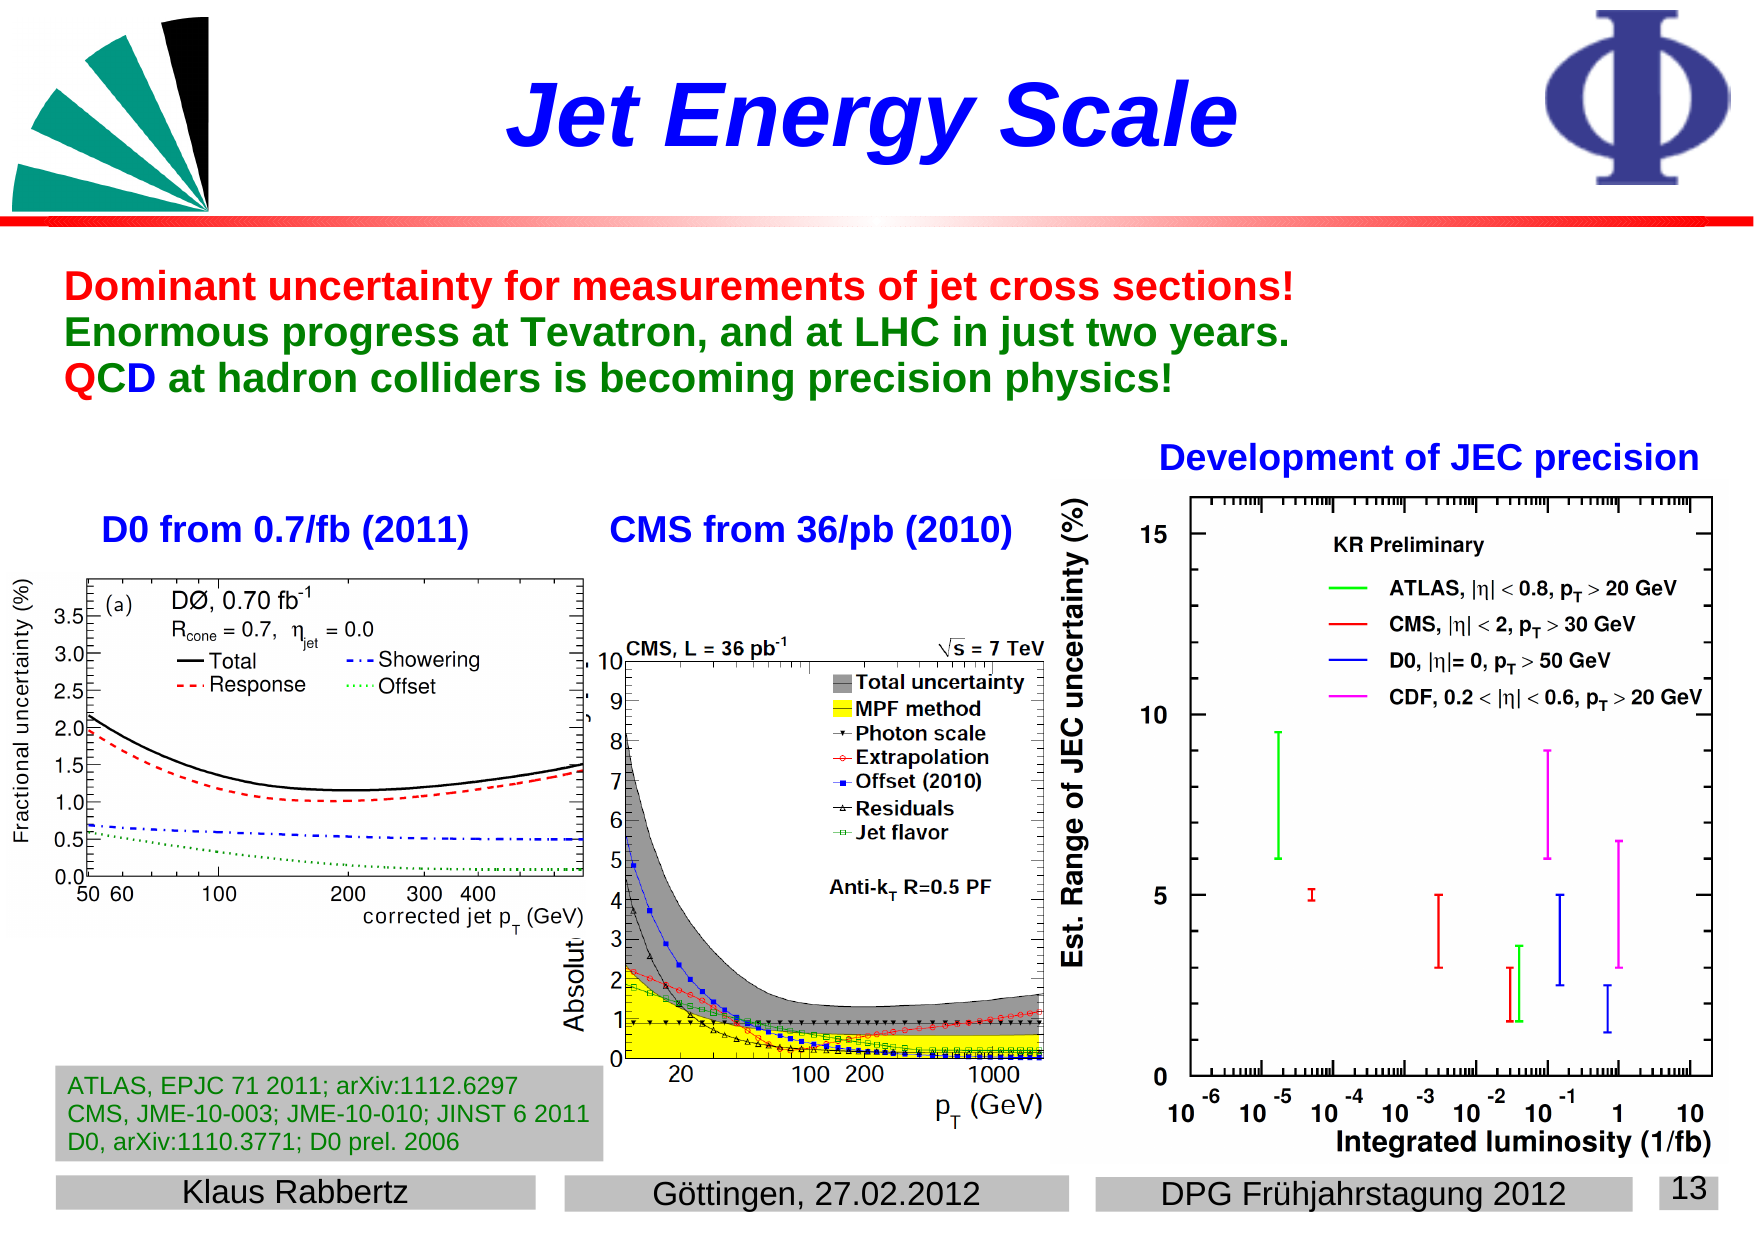

# Jet Energy Scale
Dominant uncertainty for measurements of jet cross sections!
Enormous progress at Tevatron, and at LHC in just two years.
QCD at hadron colliders is becoming precision physics!
Development of JEC precision
D0 from 0.7/fb (2011)
CMS from 36/pb (2010)
ATLAS, EPJC 71 2011; arXiv:1112.6297
CMS, JME-10-003; JME-10-010; JINST 6 2011
D0, arXiv:1110.3771; D0 prel. 2006